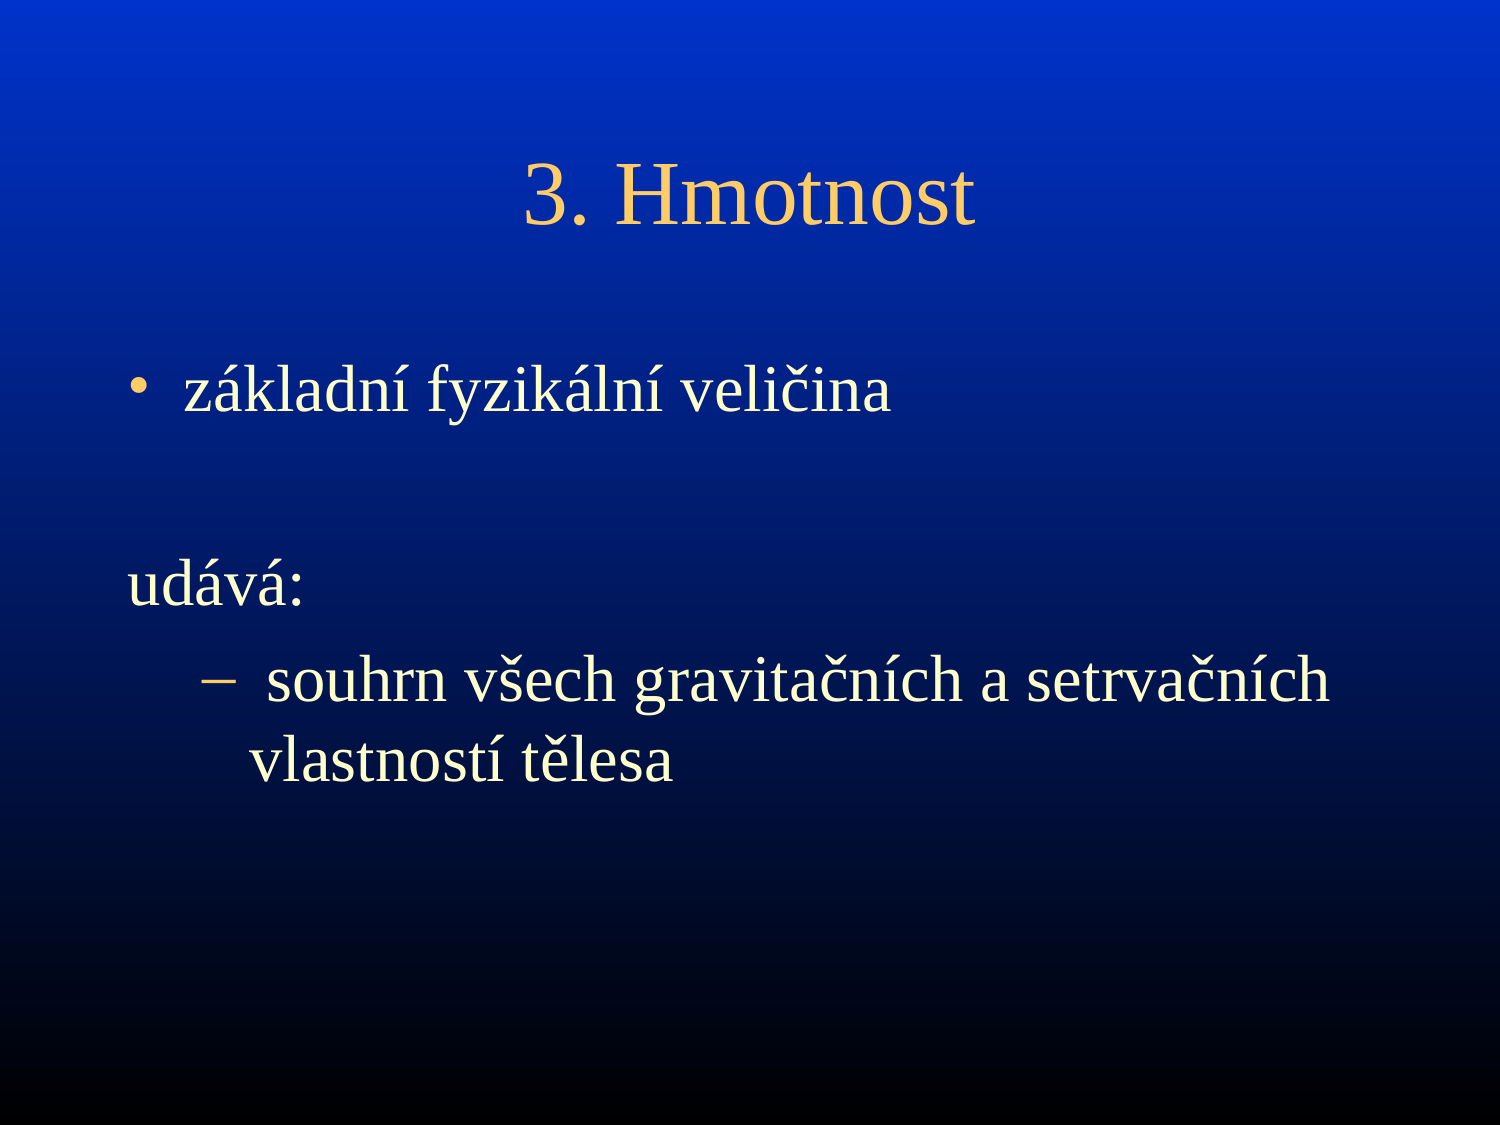

# 3. Hmotnost
základní fyzikální veličina
udává:
 souhrn všech gravitačních a setrvačních vlastností tělesa
20